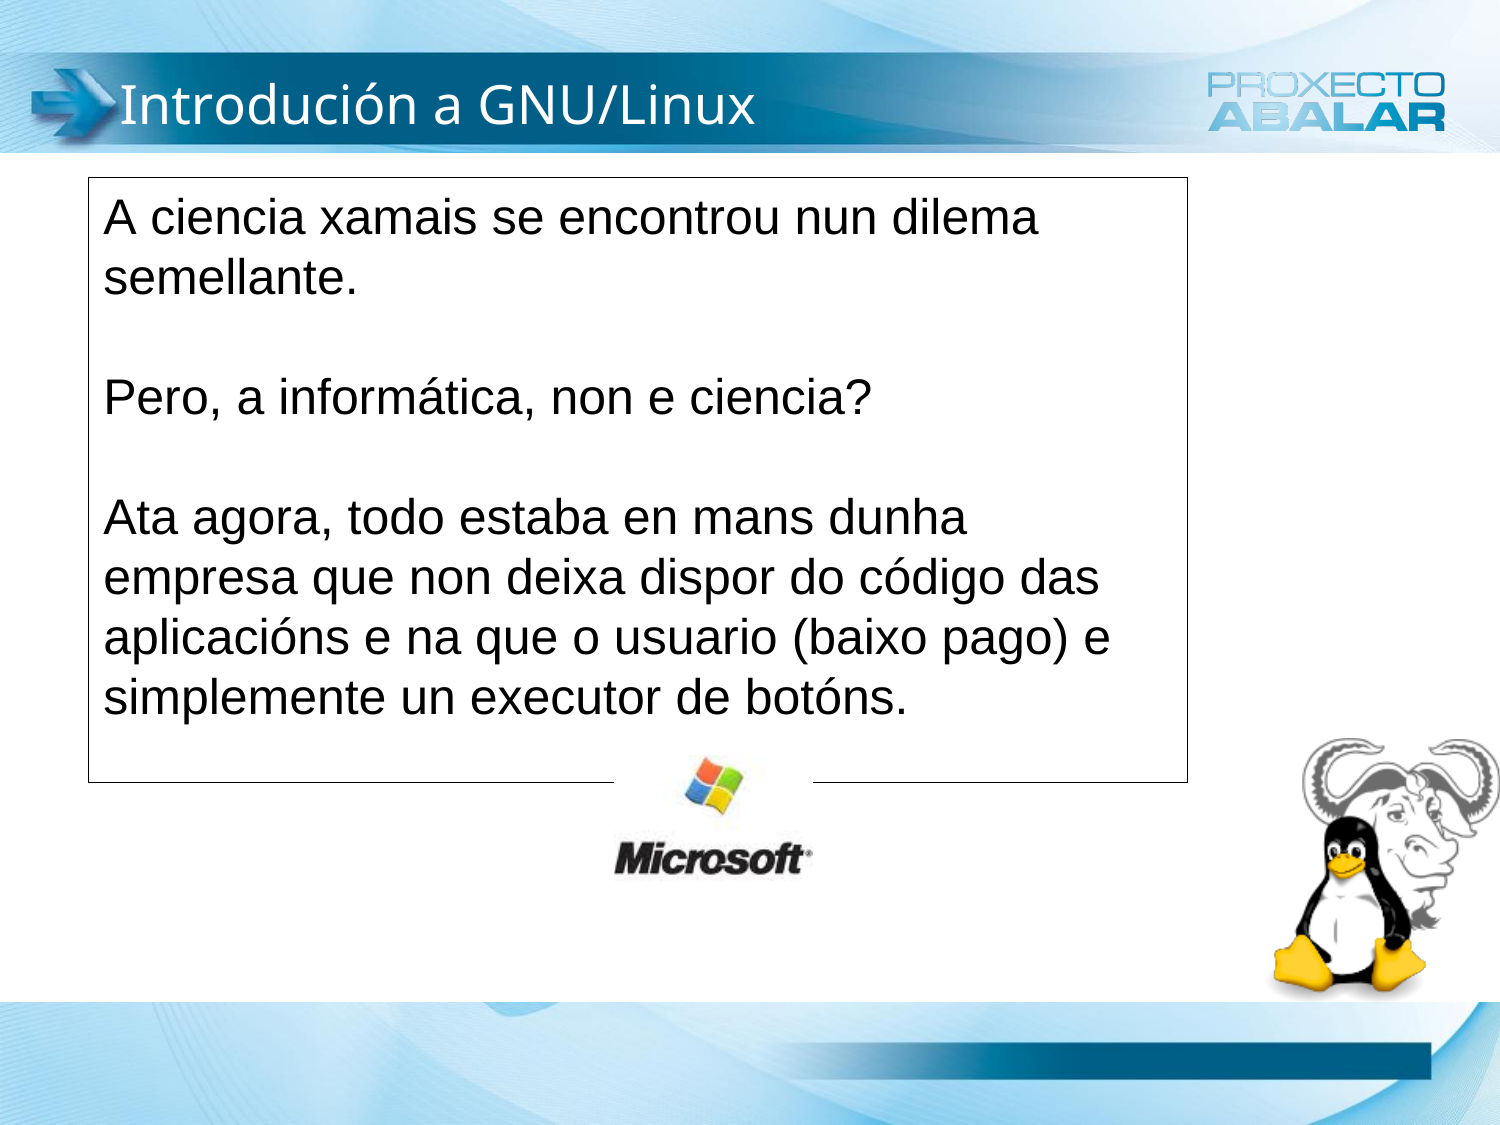

Introdución a GNU/Linux
A ciencia xamais se encontrou nun dilema semellante.
Pero, a informática, non e ciencia?
Ata agora, todo estaba en mans dunha empresa que non deixa dispor do código das aplicacións e na que o usuario (baixo pago) e simplemente un executor de botóns.